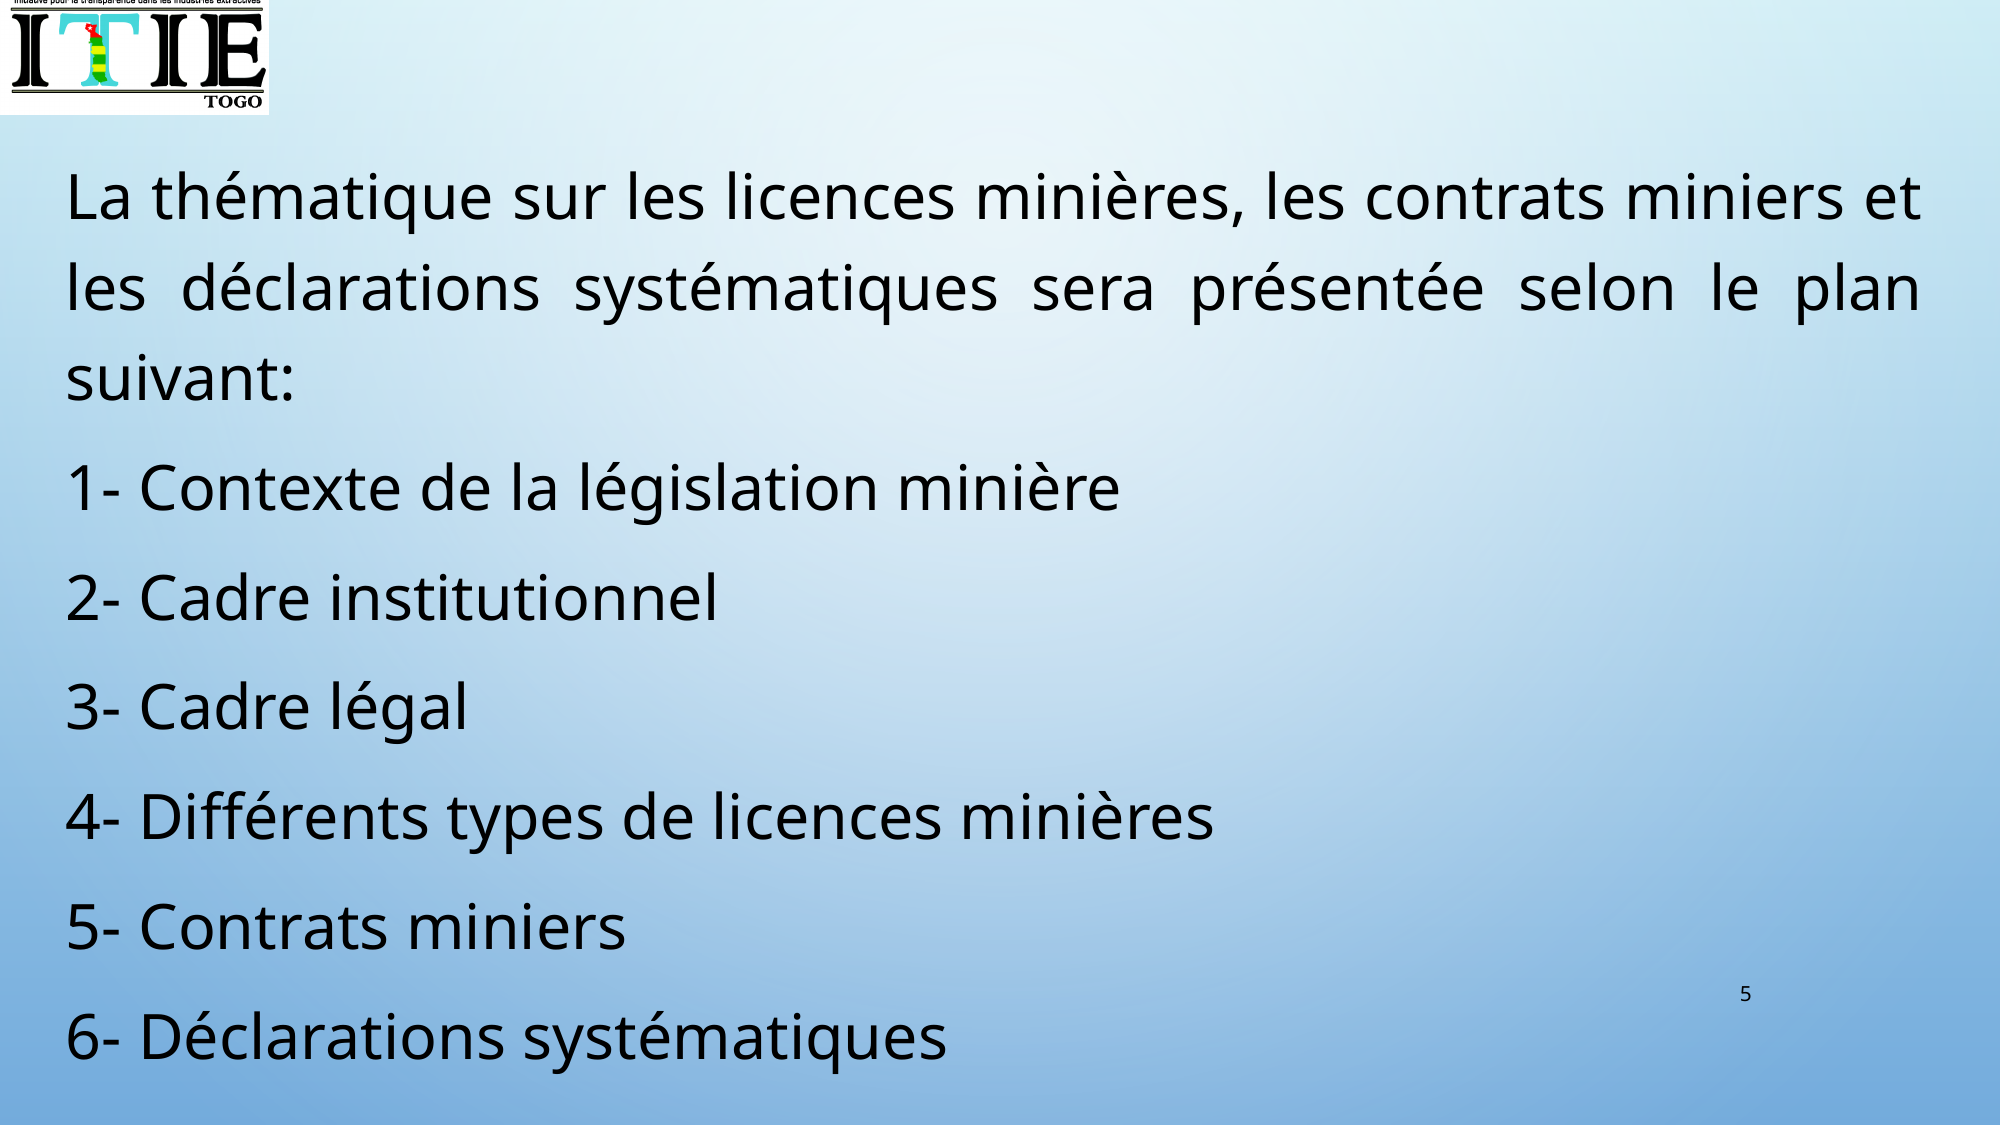

# La thématique sur les licences minières, les contrats miniers et les déclarations systématiques sera présentée selon le plan suivant:
1- Contexte de la législation minière
2- Cadre institutionnel
3- Cadre légal
4- Différents types de licences minières
5- Contrats miniers
6- Déclarations systématiques